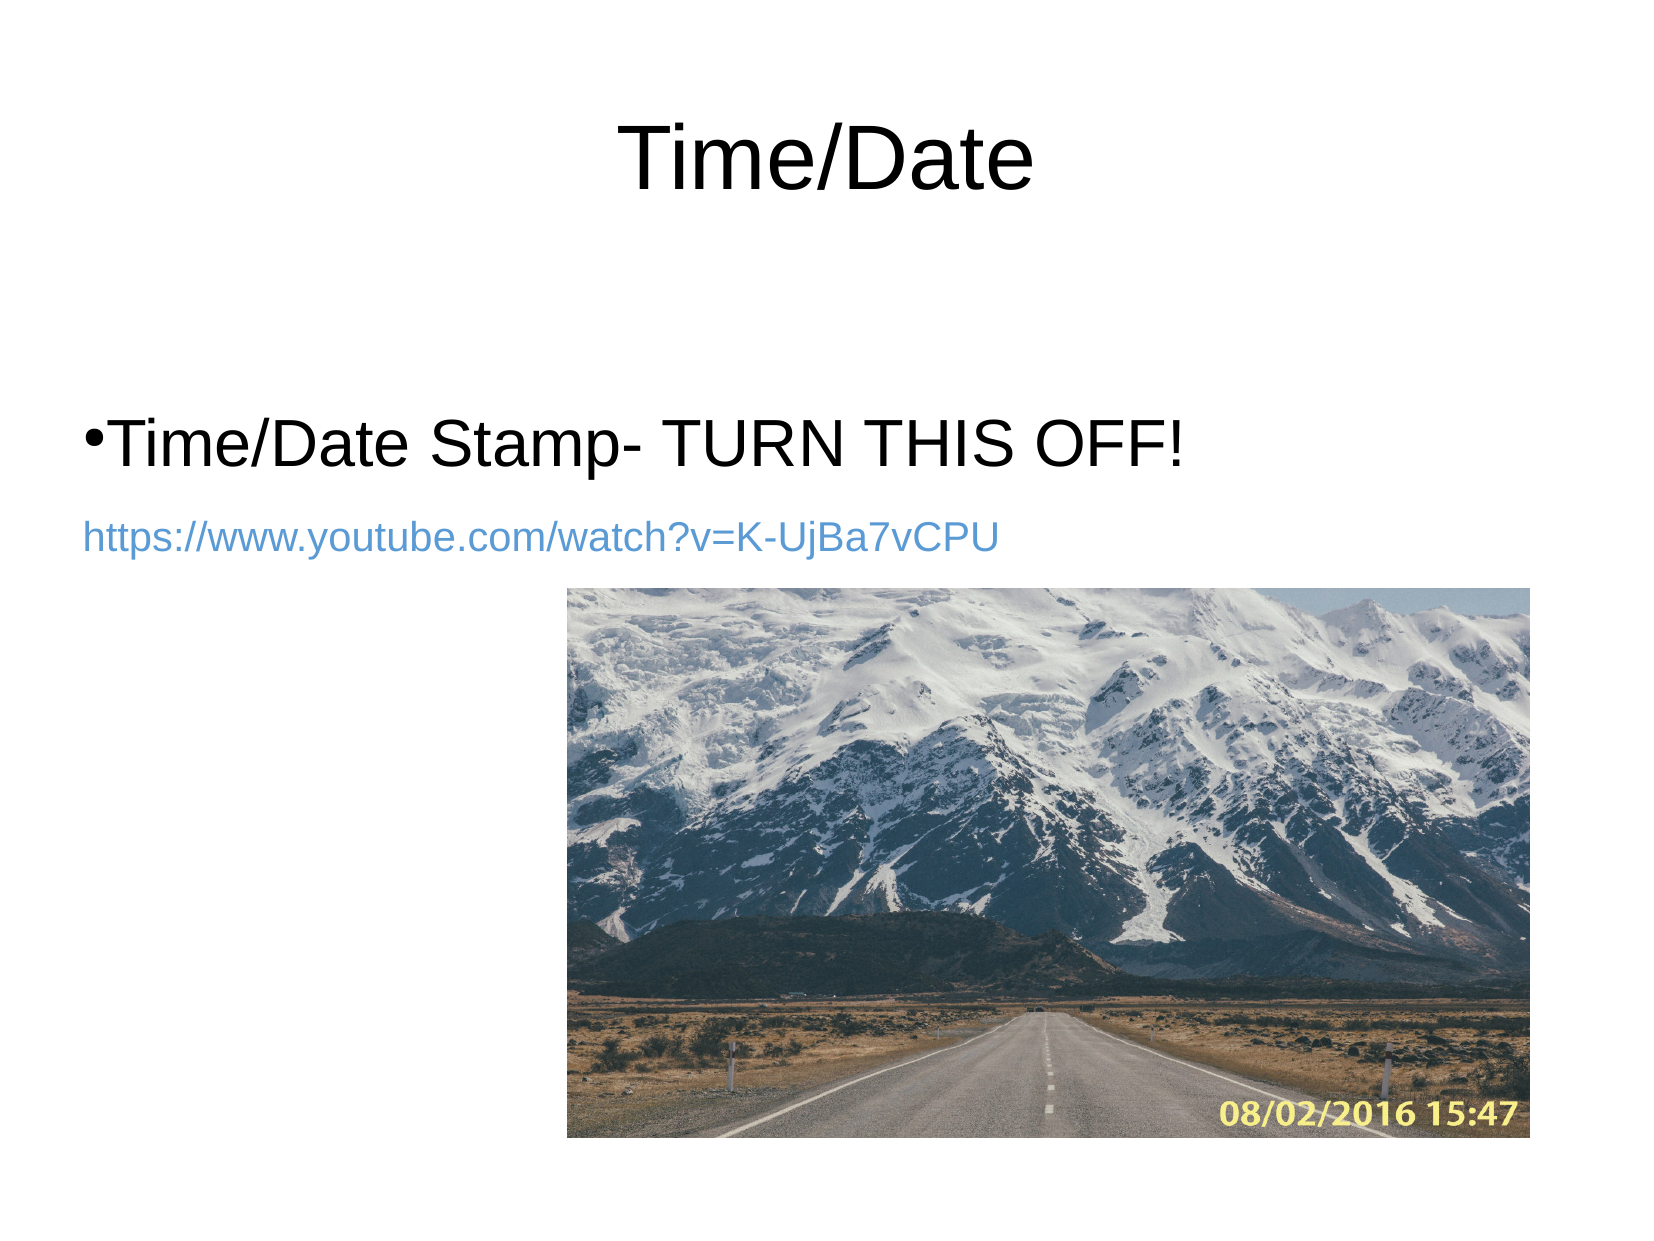

# Time/Date
Time/Date Stamp- TURN THIS OFF!
https://www.youtube.com/watch?v=K-UjBa7vCPU